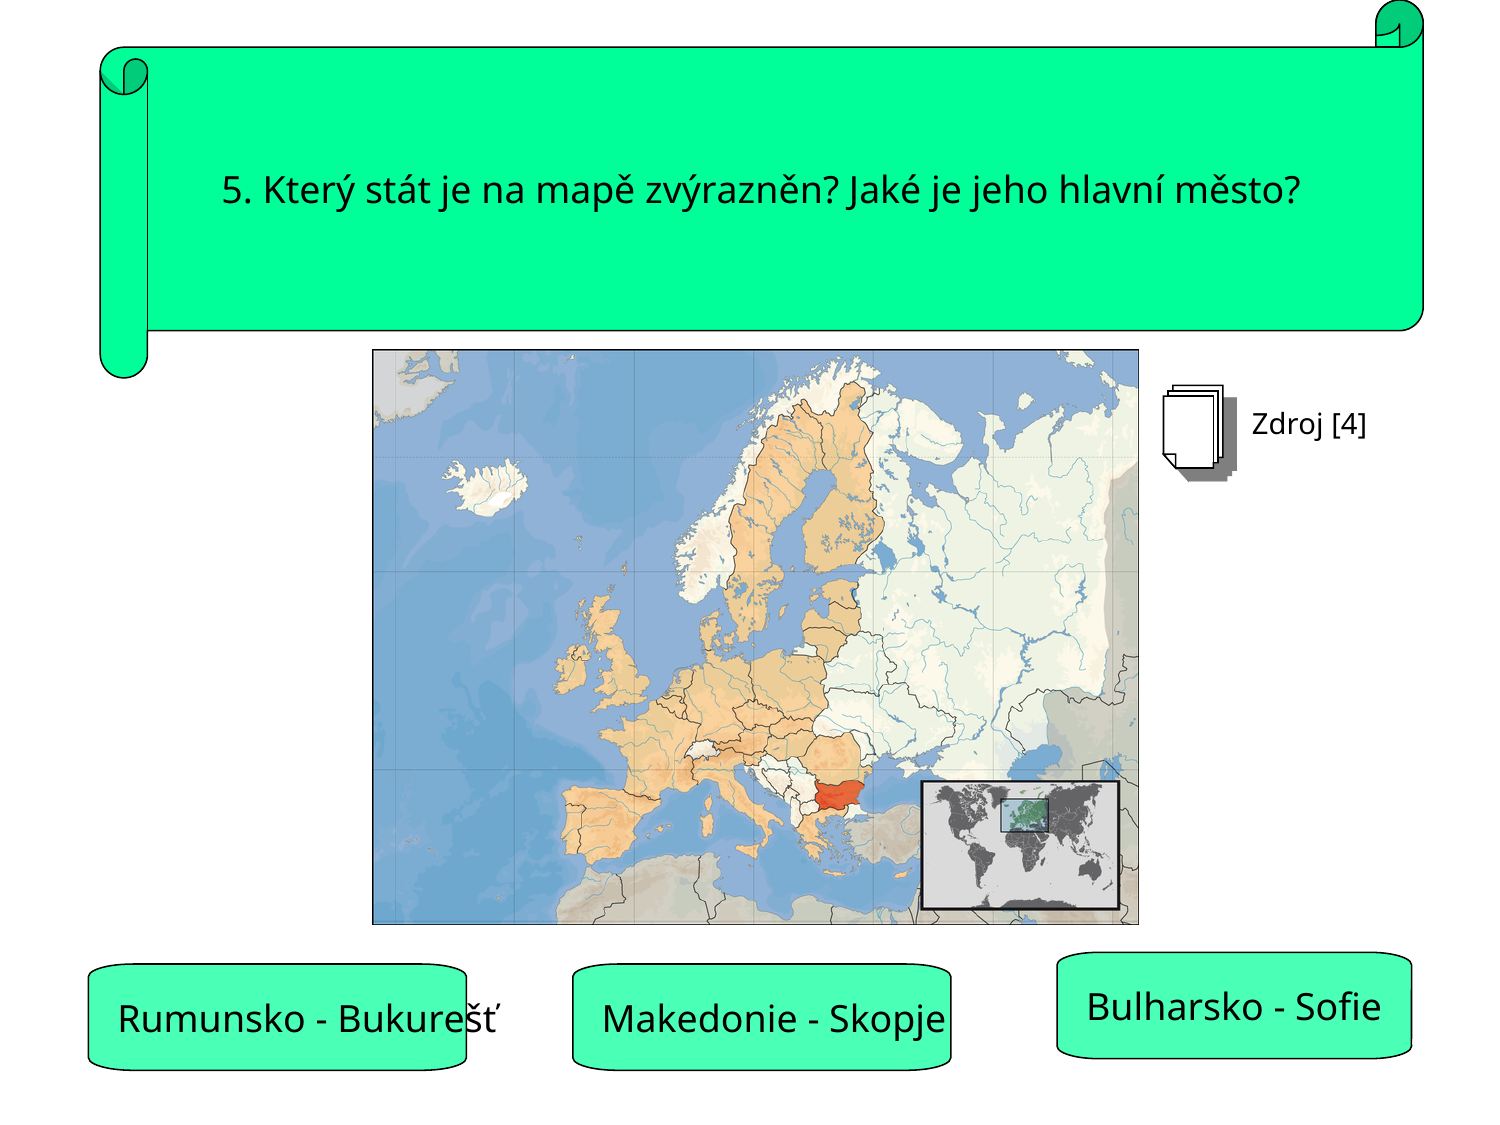

5. Který stát je na mapě zvýrazněn? Jaké je jeho hlavní město?
Zdroj [4]
Bulharsko - Sofie
Rumunsko - Bukurešť
Makedonie - Skopje